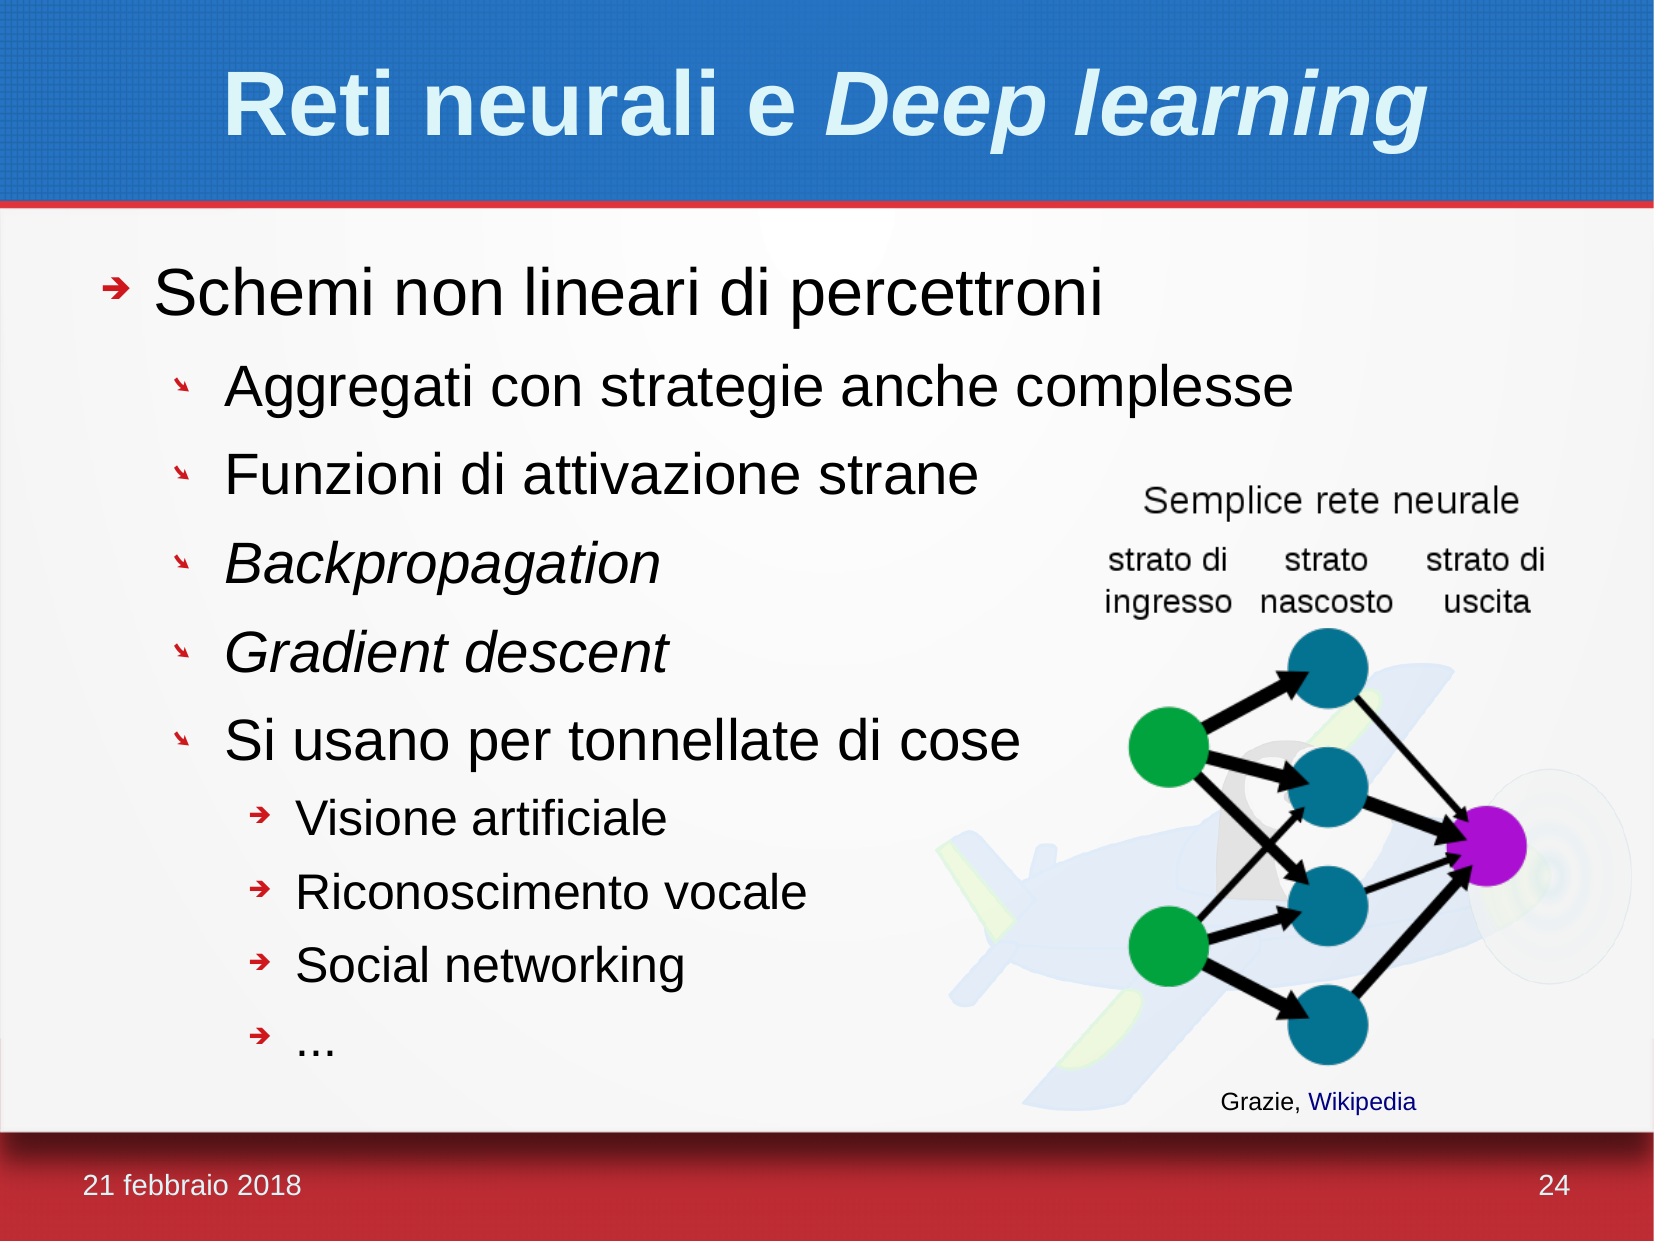

# Reti neurali e Deep learning
Schemi non lineari di percettroni
Aggregati con strategie anche complesse
Funzioni di attivazione strane
Backpropagation
Gradient descent
Si usano per tonnellate di cose
Visione artificiale
Riconoscimento vocale
Social networking
...
Grazie, Wikipedia
21 febbraio 2018
24